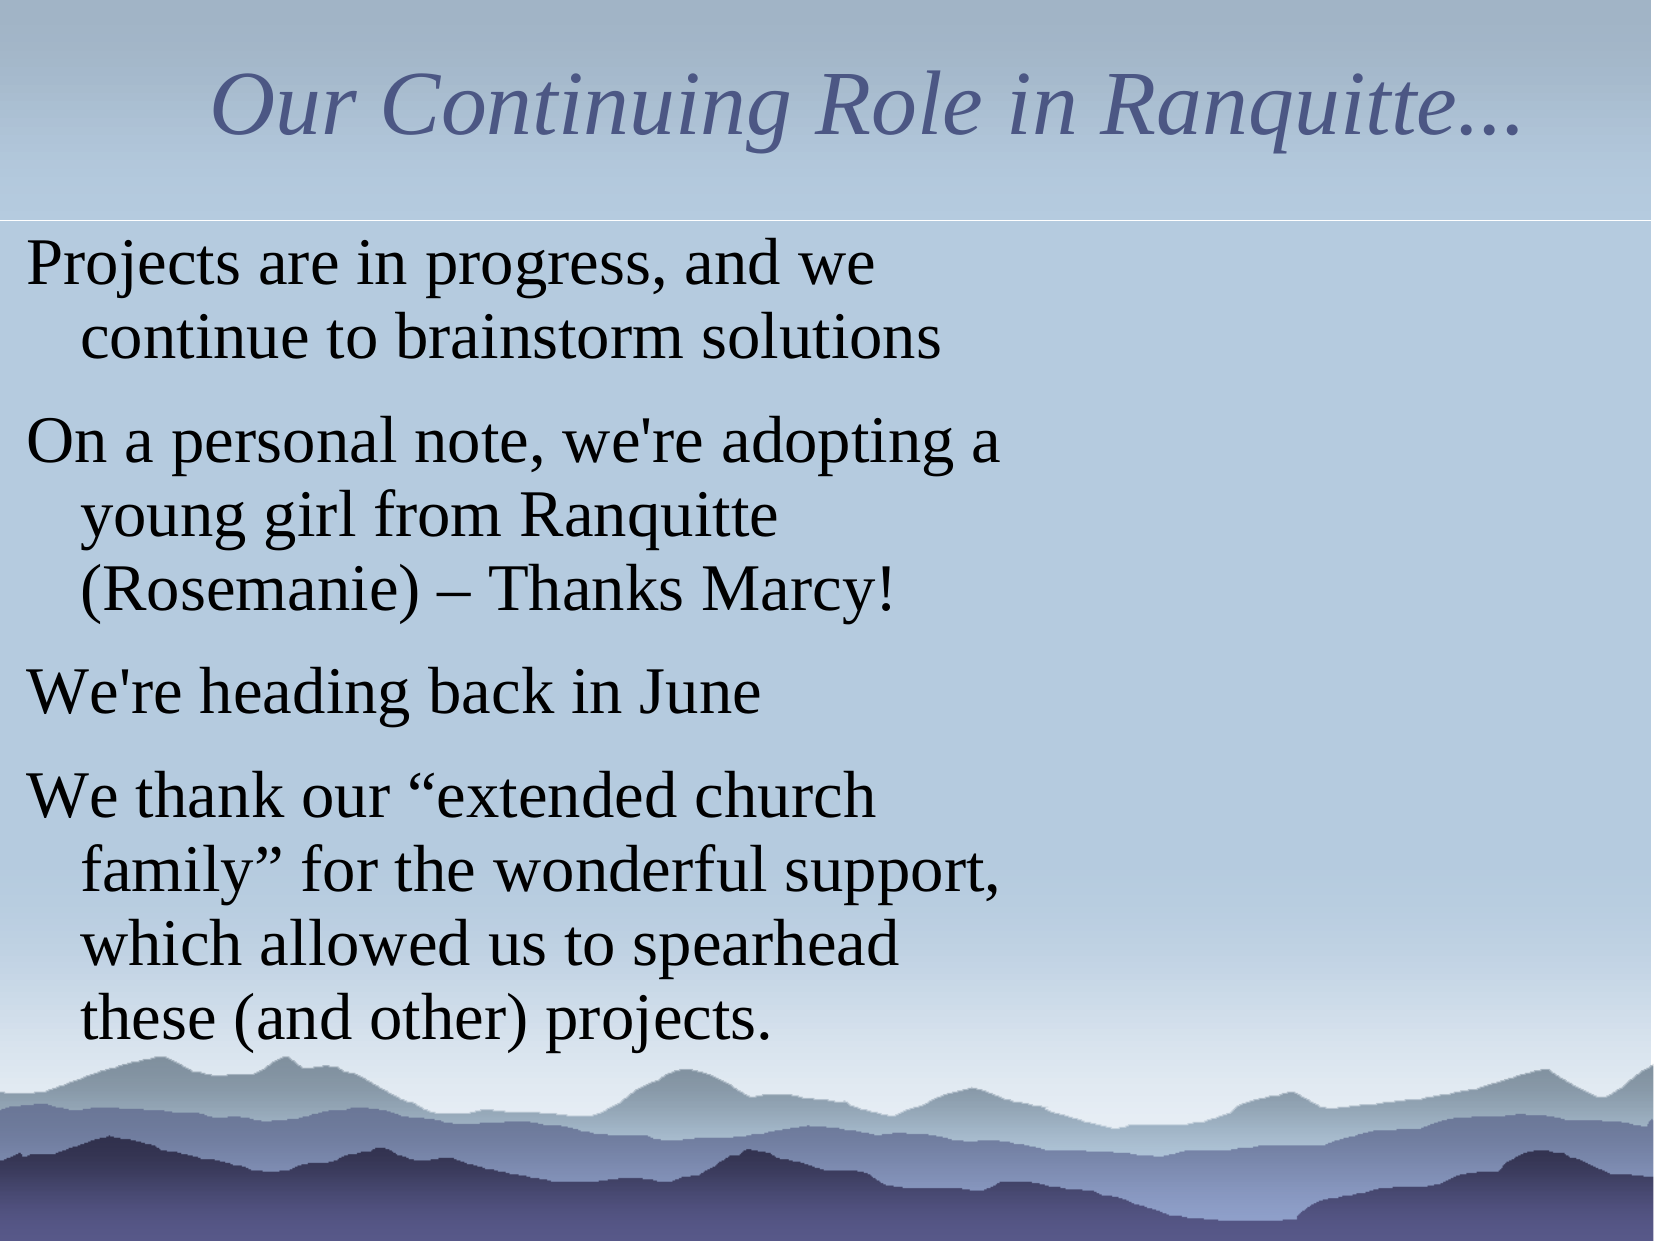

# Our Continuing Role in Ranquitte...
Projects are in progress, and we continue to brainstorm solutions
On a personal note, we're adopting a young girl from Ranquitte (Rosemanie) – Thanks Marcy!
We're heading back in June
We thank our “extended church family” for the wonderful support, which allowed us to spearhead these (and other) projects.